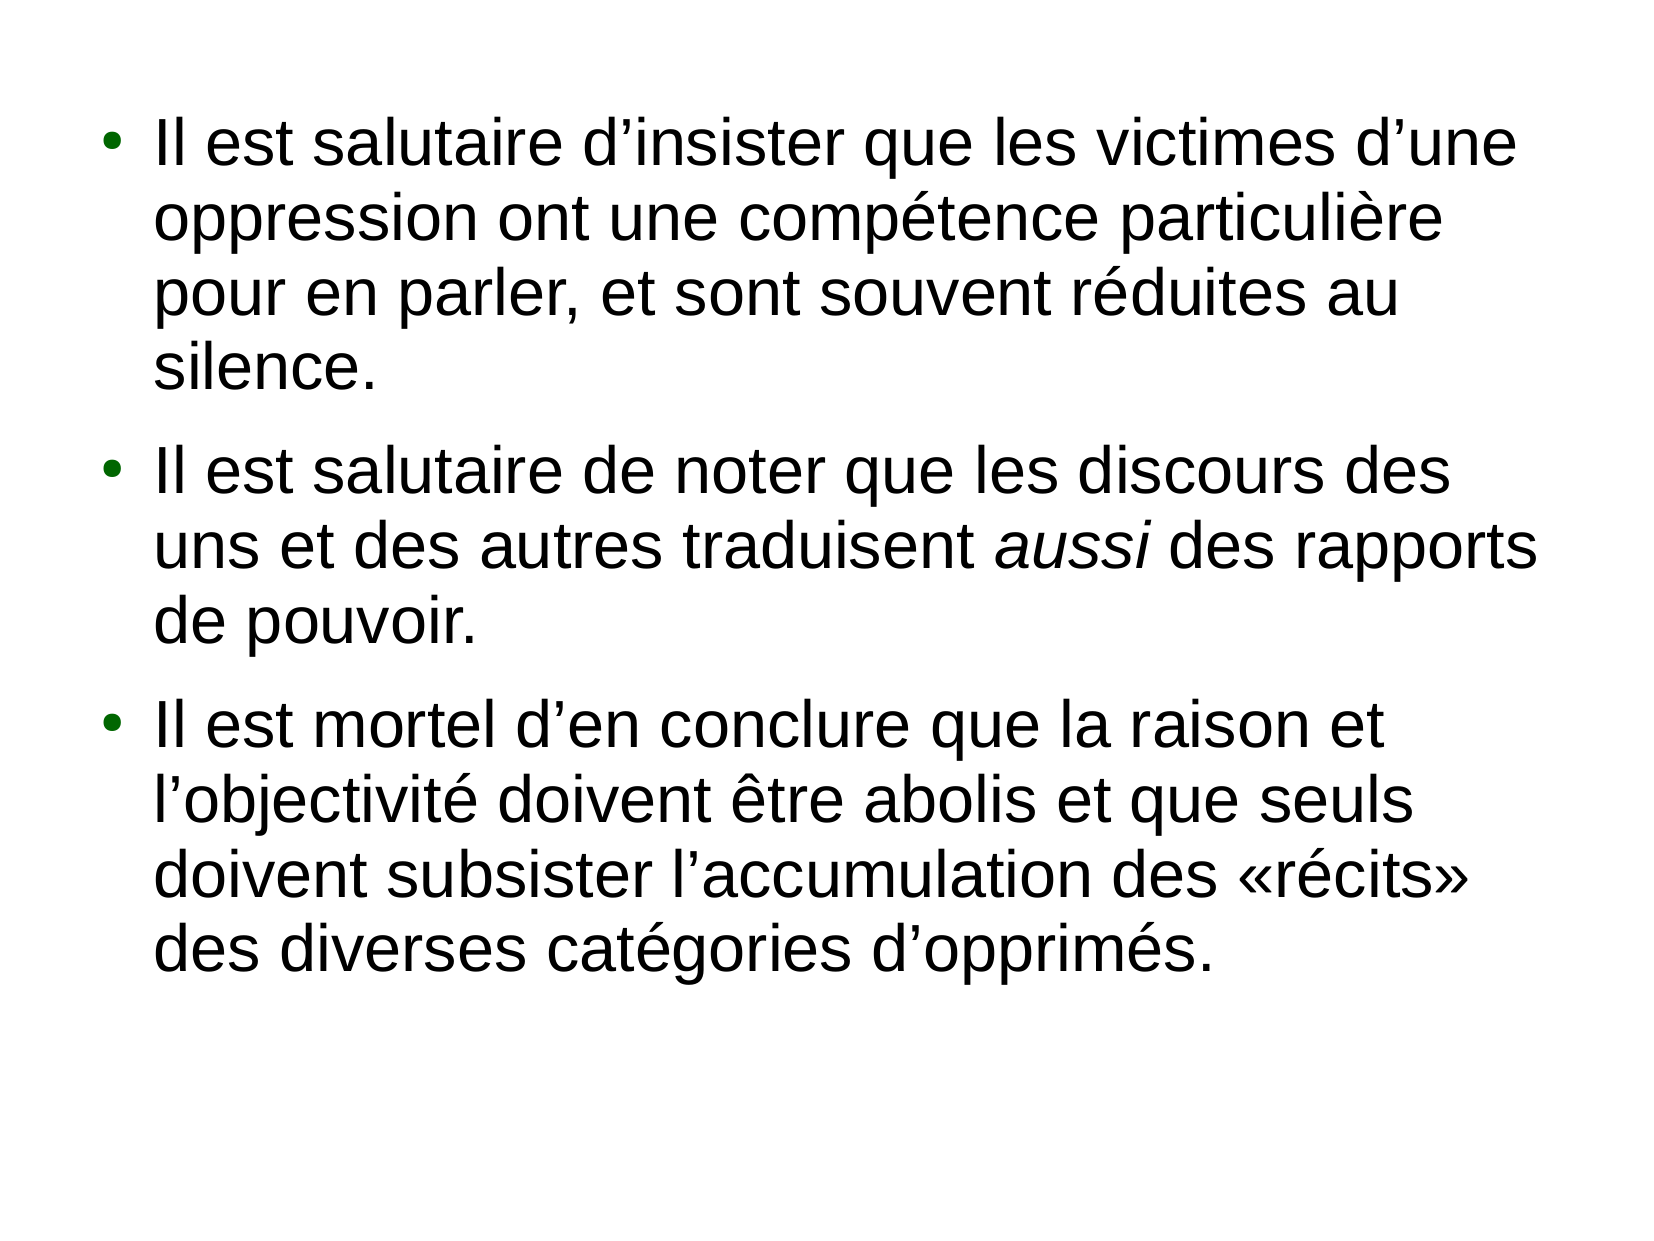

# Il est salutaire d’insister que les victimes d’une oppression ont une compétence particulière pour en parler, et sont souvent réduites au silence.
Il est salutaire de noter que les discours des uns et des autres traduisent aussi des rapports de pouvoir.
Il est mortel d’en conclure que la raison et l’objectivité doivent être abolis et que seuls doivent subsister l’accumulation des «récits» des diverses catégories d’opprimés.